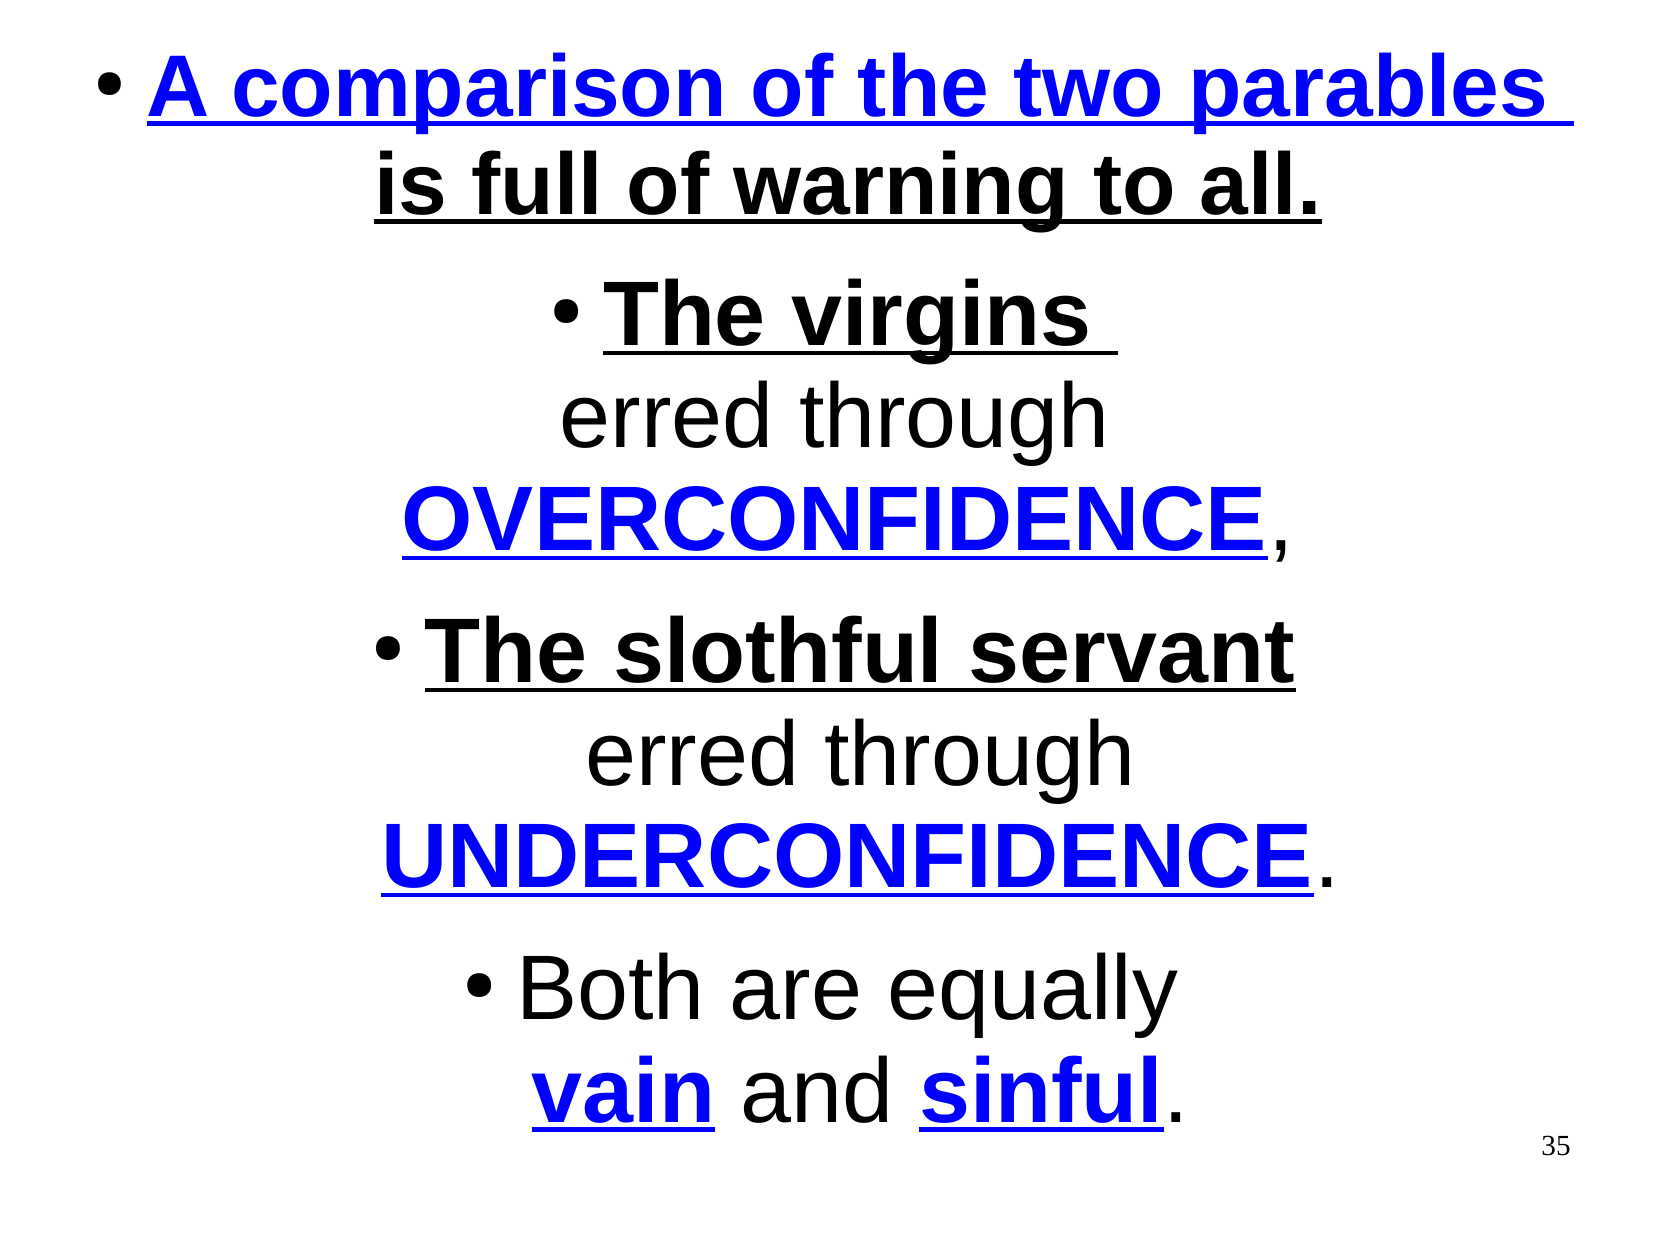

# A comparison of the two parables is full of warning to all.
The virgins
erred through
OVERCONFIDENCE,
The slothful servant
erred through
UNDERCONFIDENCE.
Both are equally
vain and sinful.
35